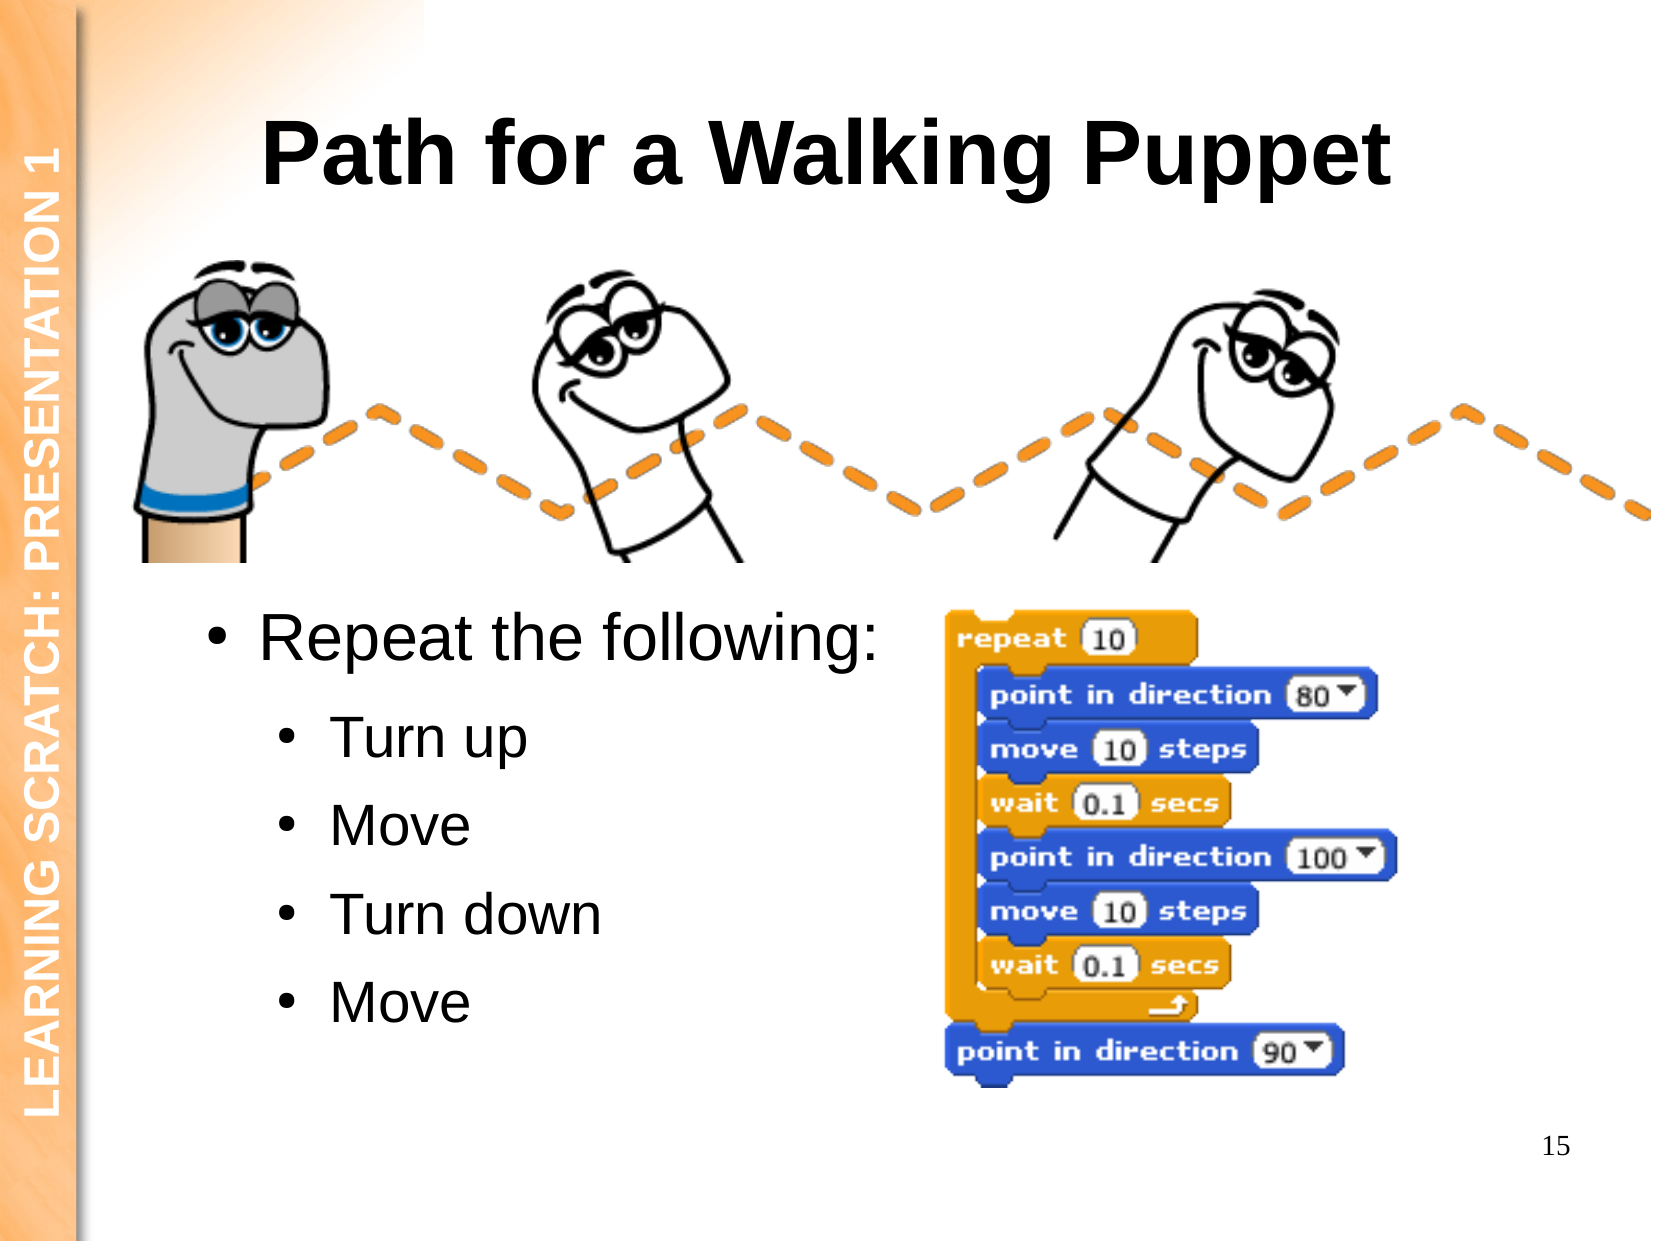

# Path for a Walking Puppet
Repeat the following:
Turn up
Move
Turn down
Move
15